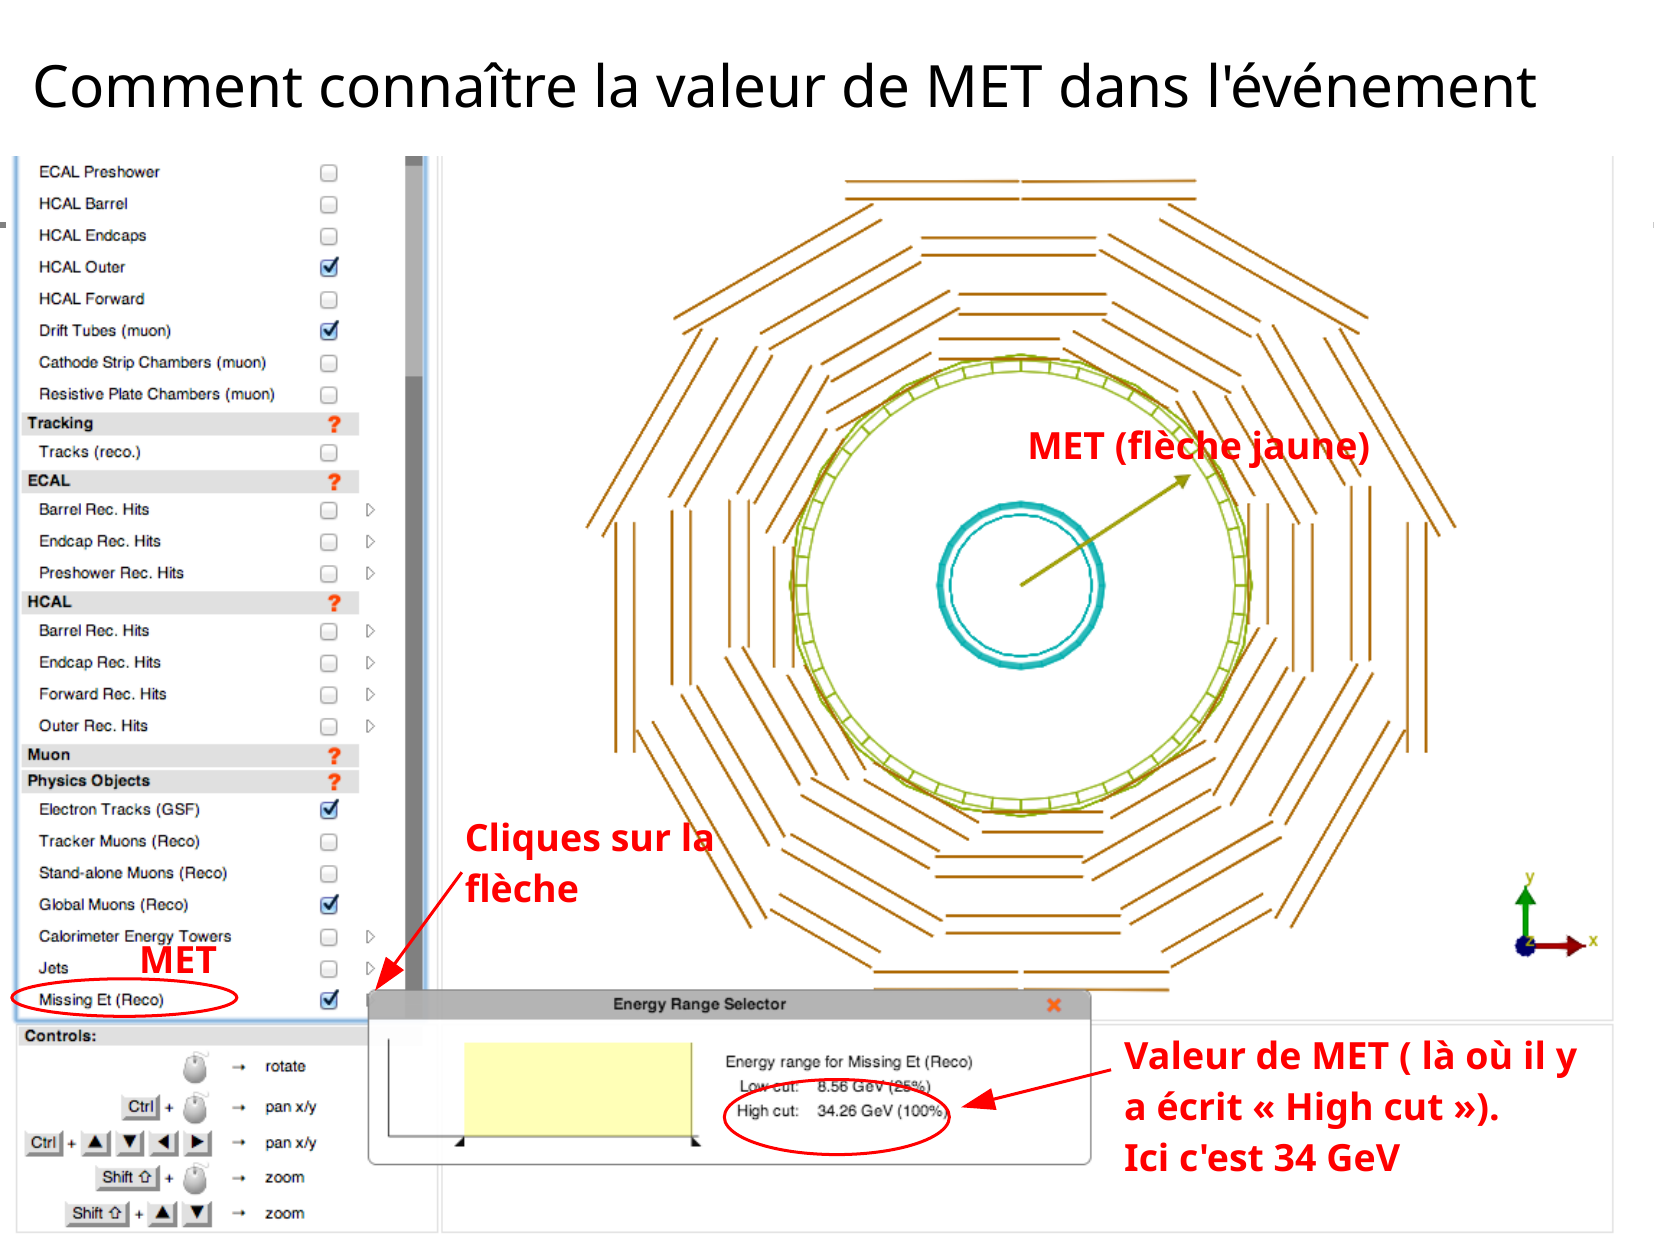

Comment connaître la valeur de MET dans l'événement
MET (flèche jaune)
Cliques sur la flèche
MET
Valeur de MET ( là où il y a écrit « High cut »).
Ici c'est 34 GeV